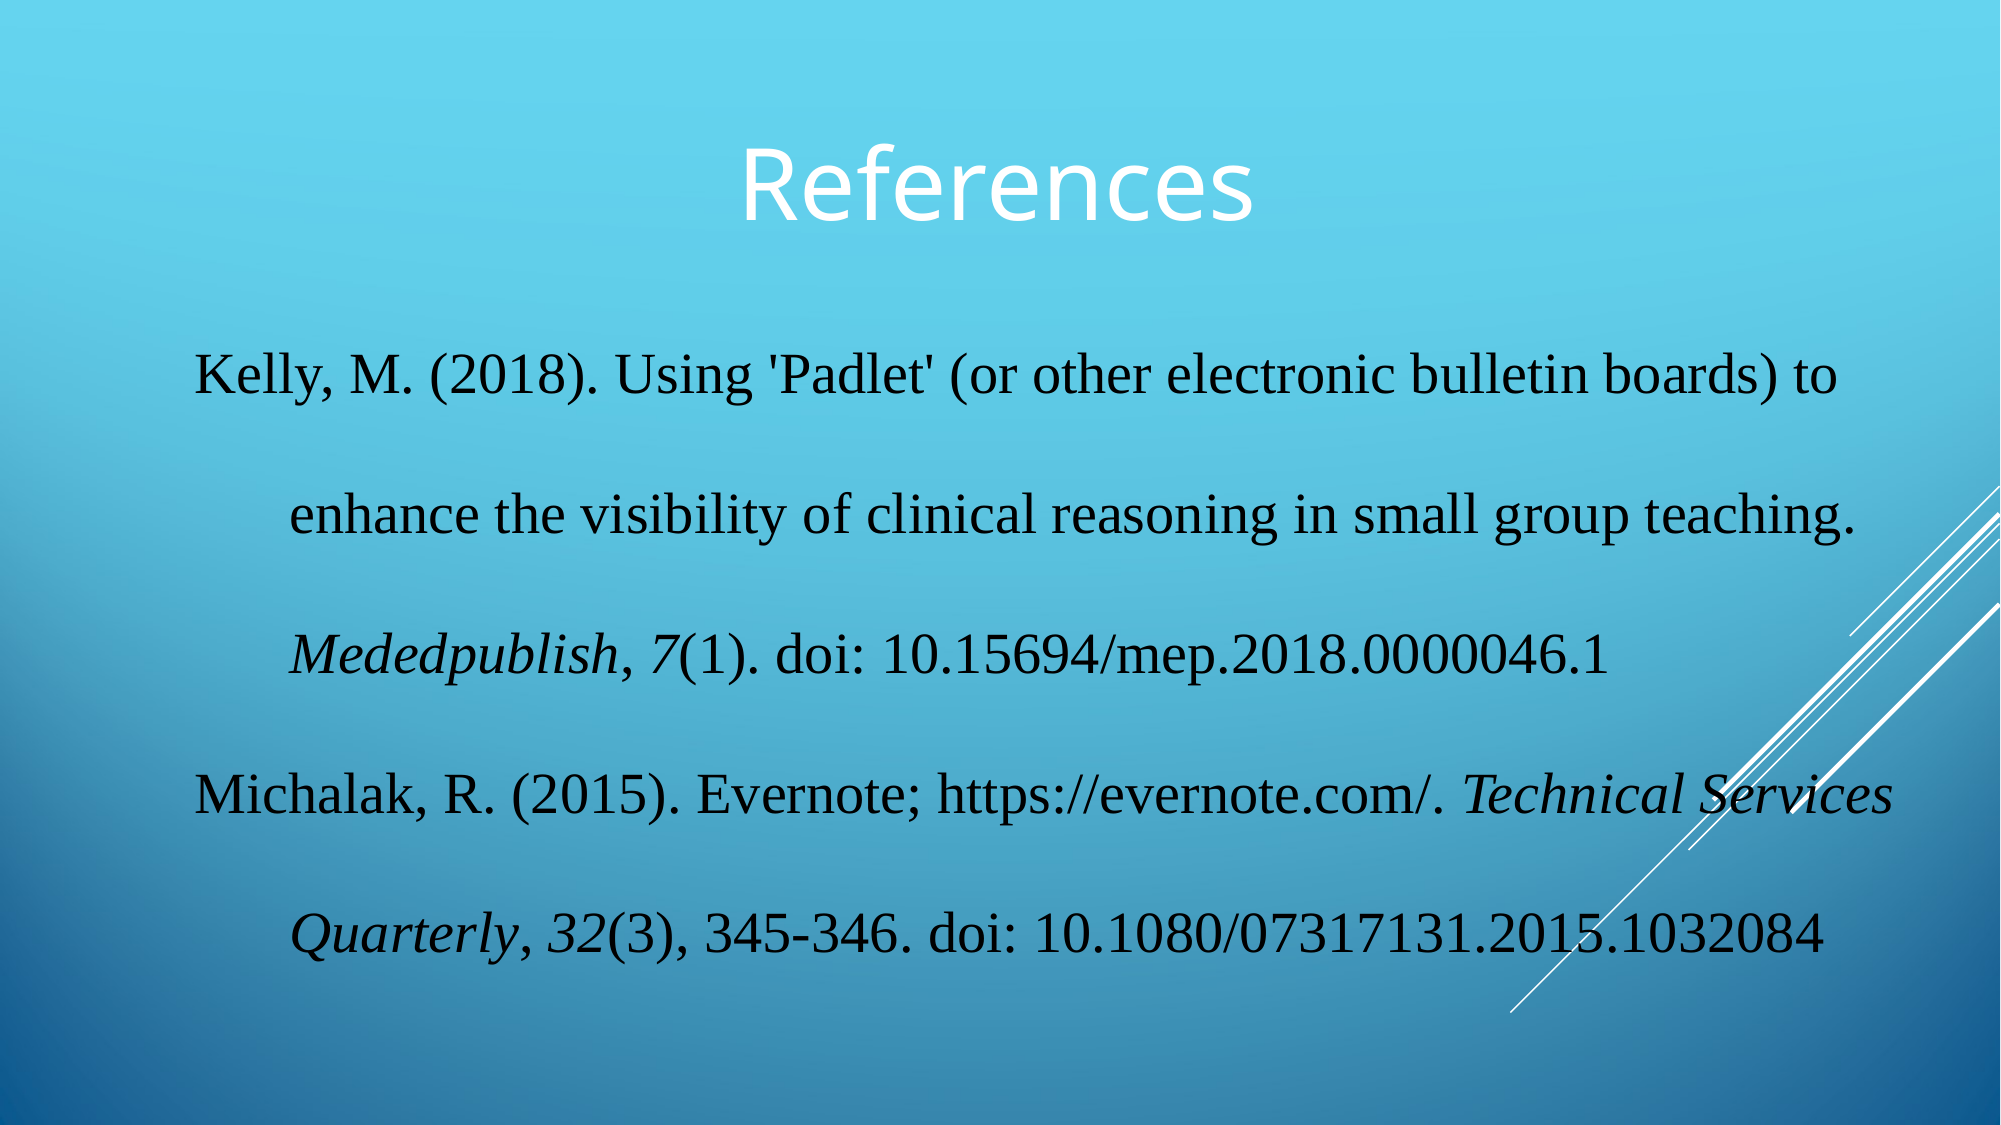

# References
Kelly, M. (2018). Using 'Padlet' (or other electronic bulletin boards) to enhance the visibility of clinical reasoning in small group teaching. Mededpublish, 7(1). doi: 10.15694/mep.2018.0000046.1
Michalak, R. (2015). Evernote; https://evernote.com/. Technical Services Quarterly, 32(3), 345-346. doi: 10.1080/07317131.2015.1032084